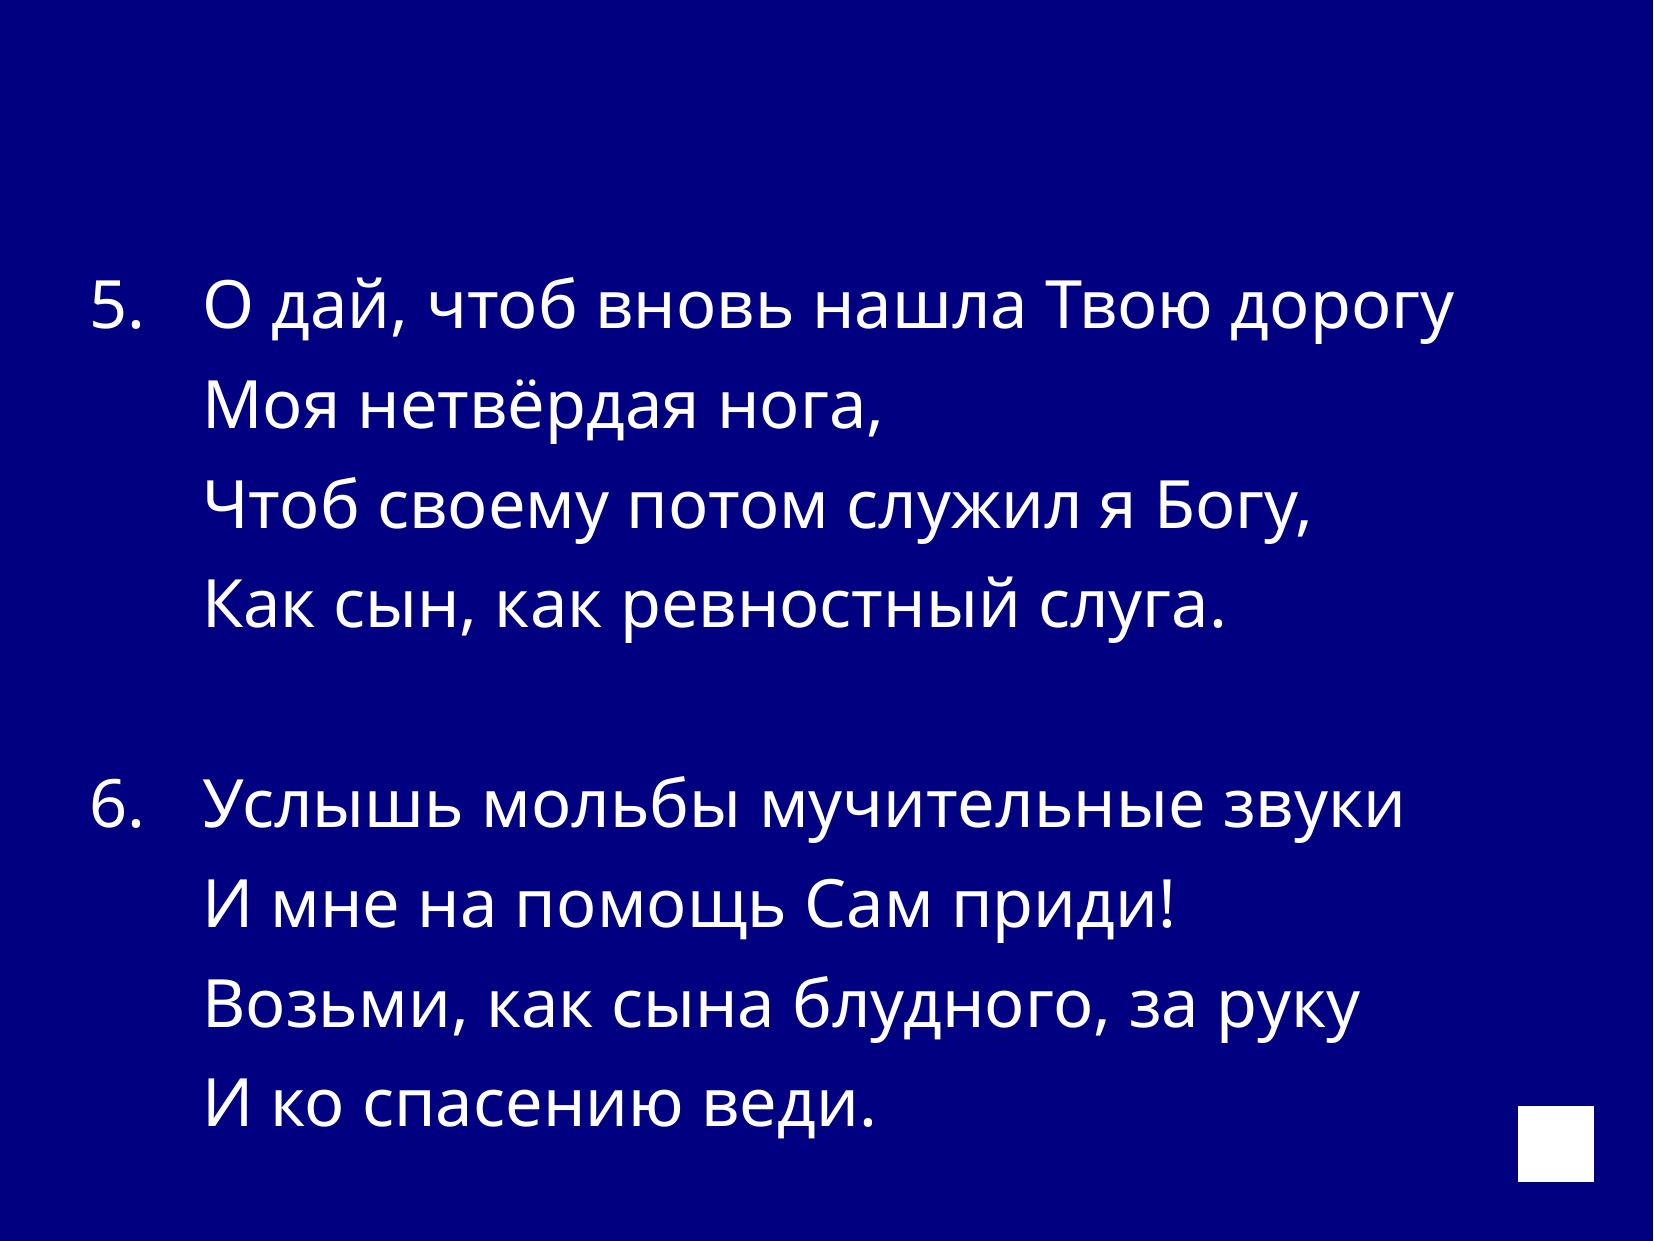

5.	О дай, чтоб вновь нашла Твою дорогу
	Моя нетвёрдая нога,
	Чтоб своему потом служил я Богу,
	Как сын, как ревностный слуга.
6.	Услышь мольбы мучительные звуки
	И мне на помощь Сам приди!
	Возьми, как сына блудного, за руку
	И ко спасению веди.